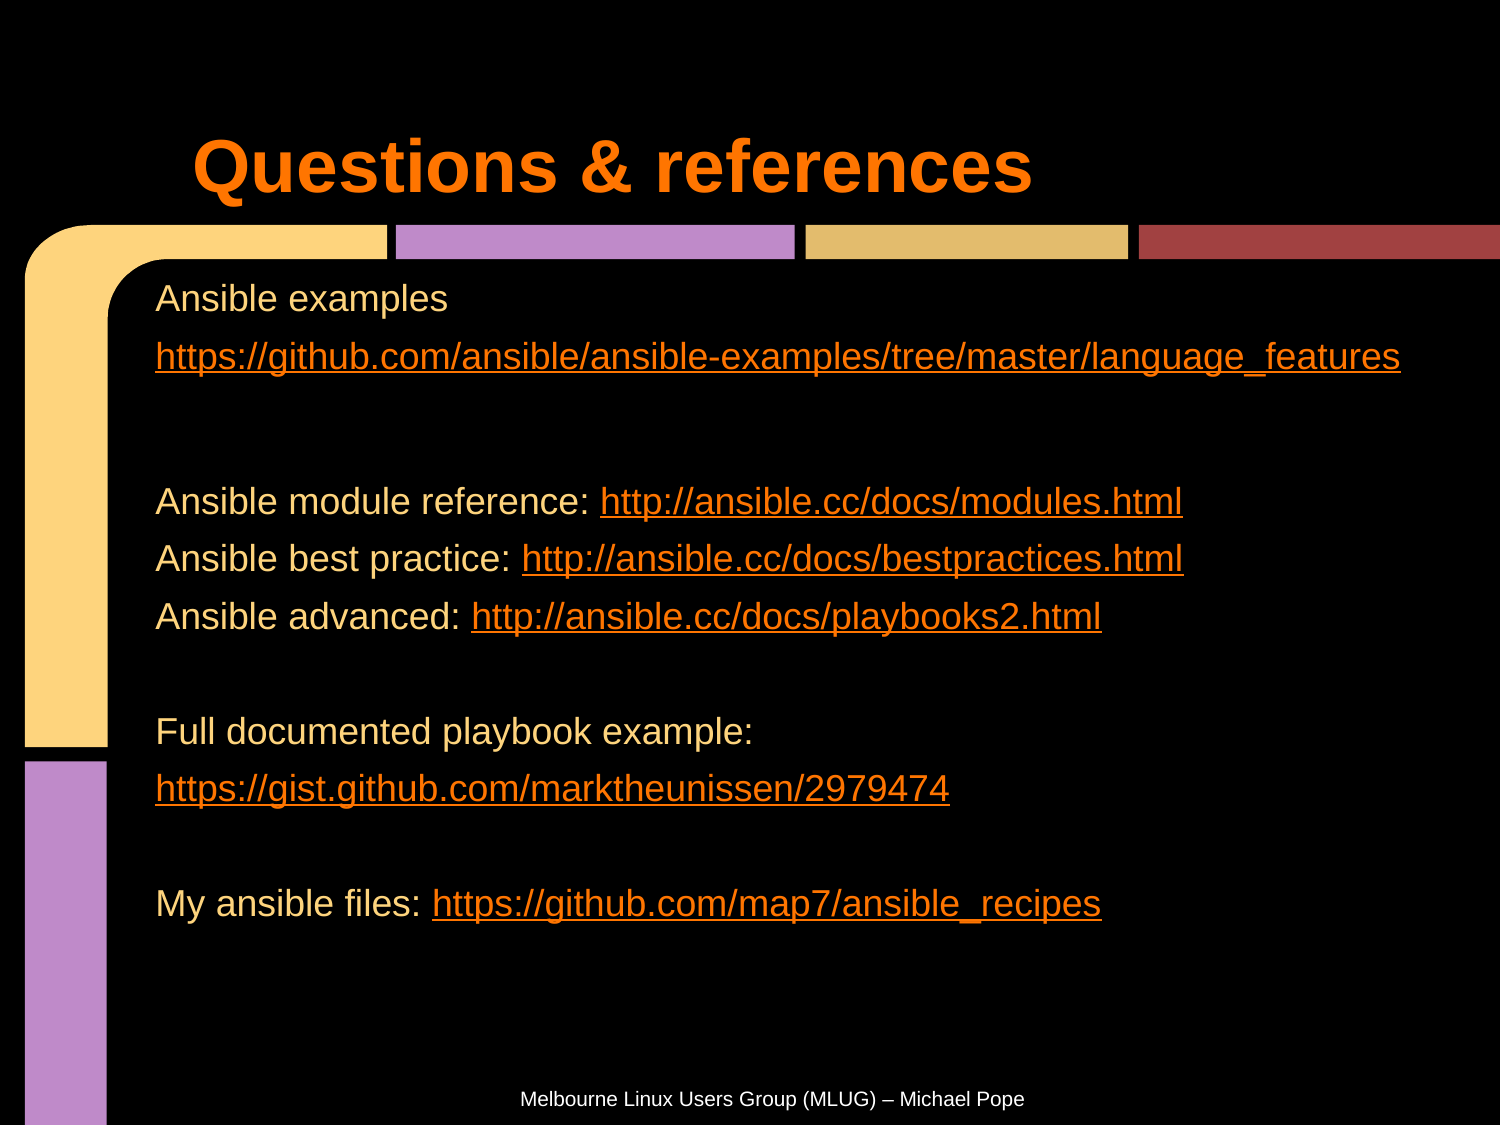

Questions & references
# Ansible examples
https://github.com/ansible/ansible-examples/tree/master/language_features
Ansible module reference: http://ansible.cc/docs/modules.html
Ansible best practice: http://ansible.cc/docs/bestpractices.html
Ansible advanced: http://ansible.cc/docs/playbooks2.html
Full documented playbook example:
https://gist.github.com/marktheunissen/2979474
My ansible files: https://github.com/map7/ansible_recipes